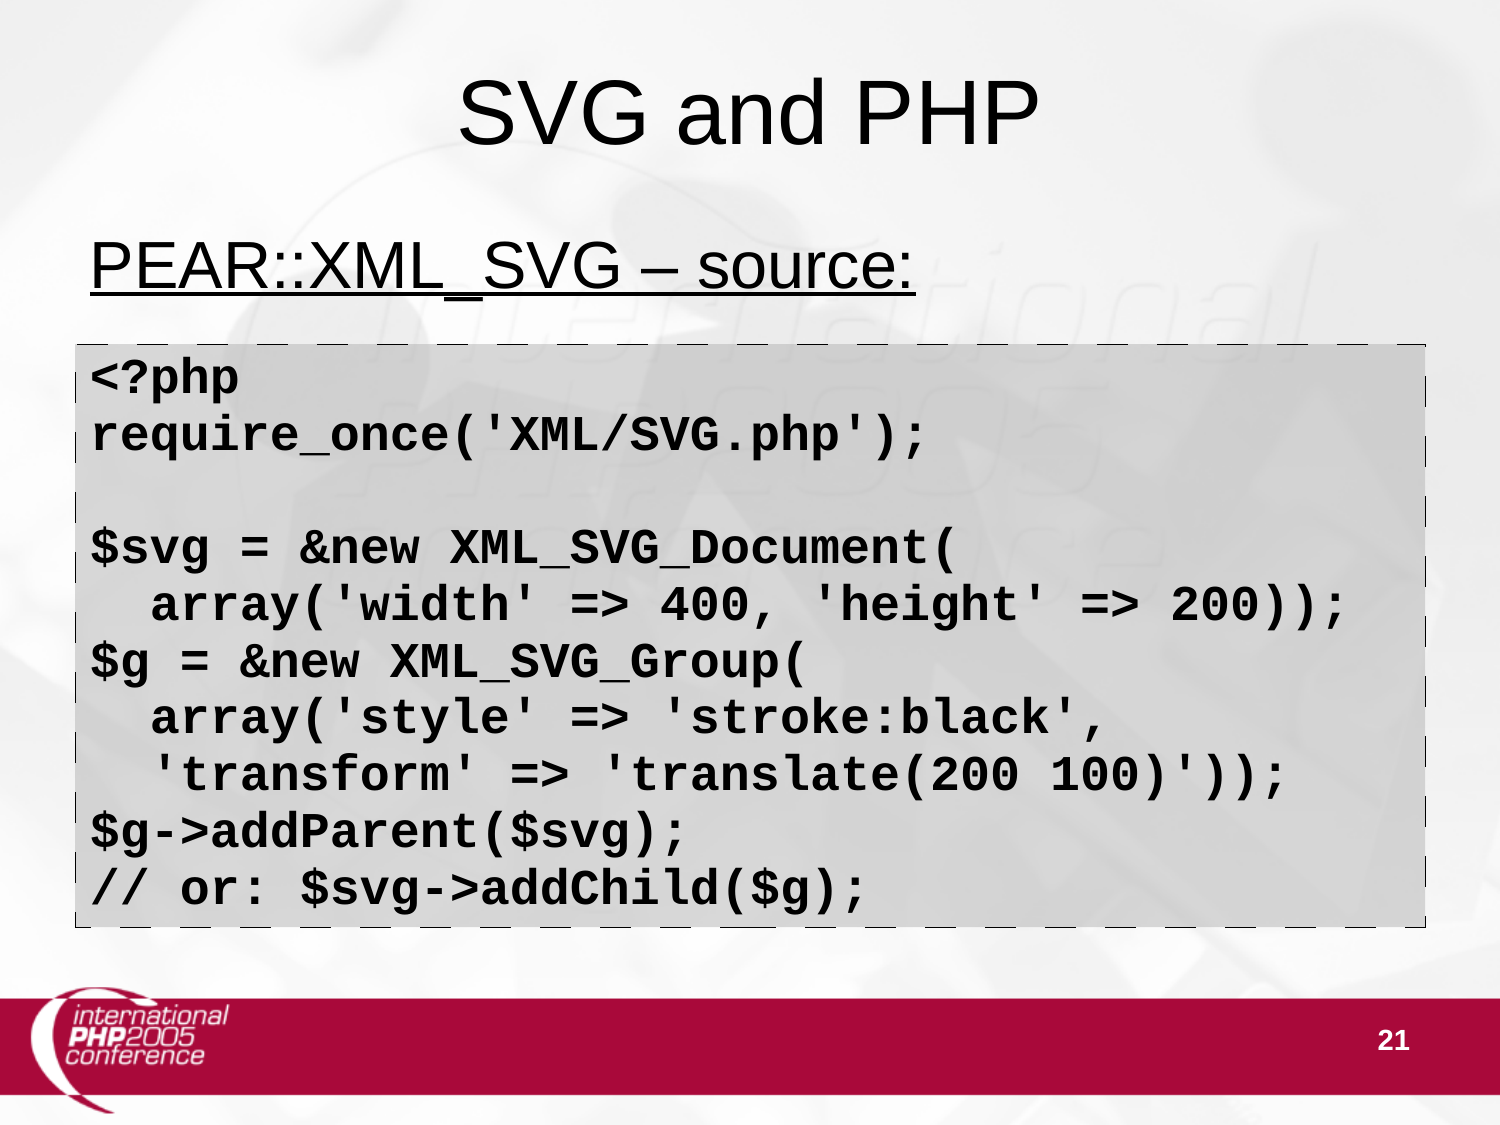

# SVG and PHP
PEAR::XML_SVG – source:
<?php
require_once('XML/SVG.php');
$svg = &new XML_SVG_Document(
 array('width' => 400, 'height' => 200));
$g = &new XML_SVG_Group(
 array('style' => 'stroke:black',
 'transform' => 'translate(200 100)'));
$g->addParent($svg);
// or: $svg->addChild($g);
21